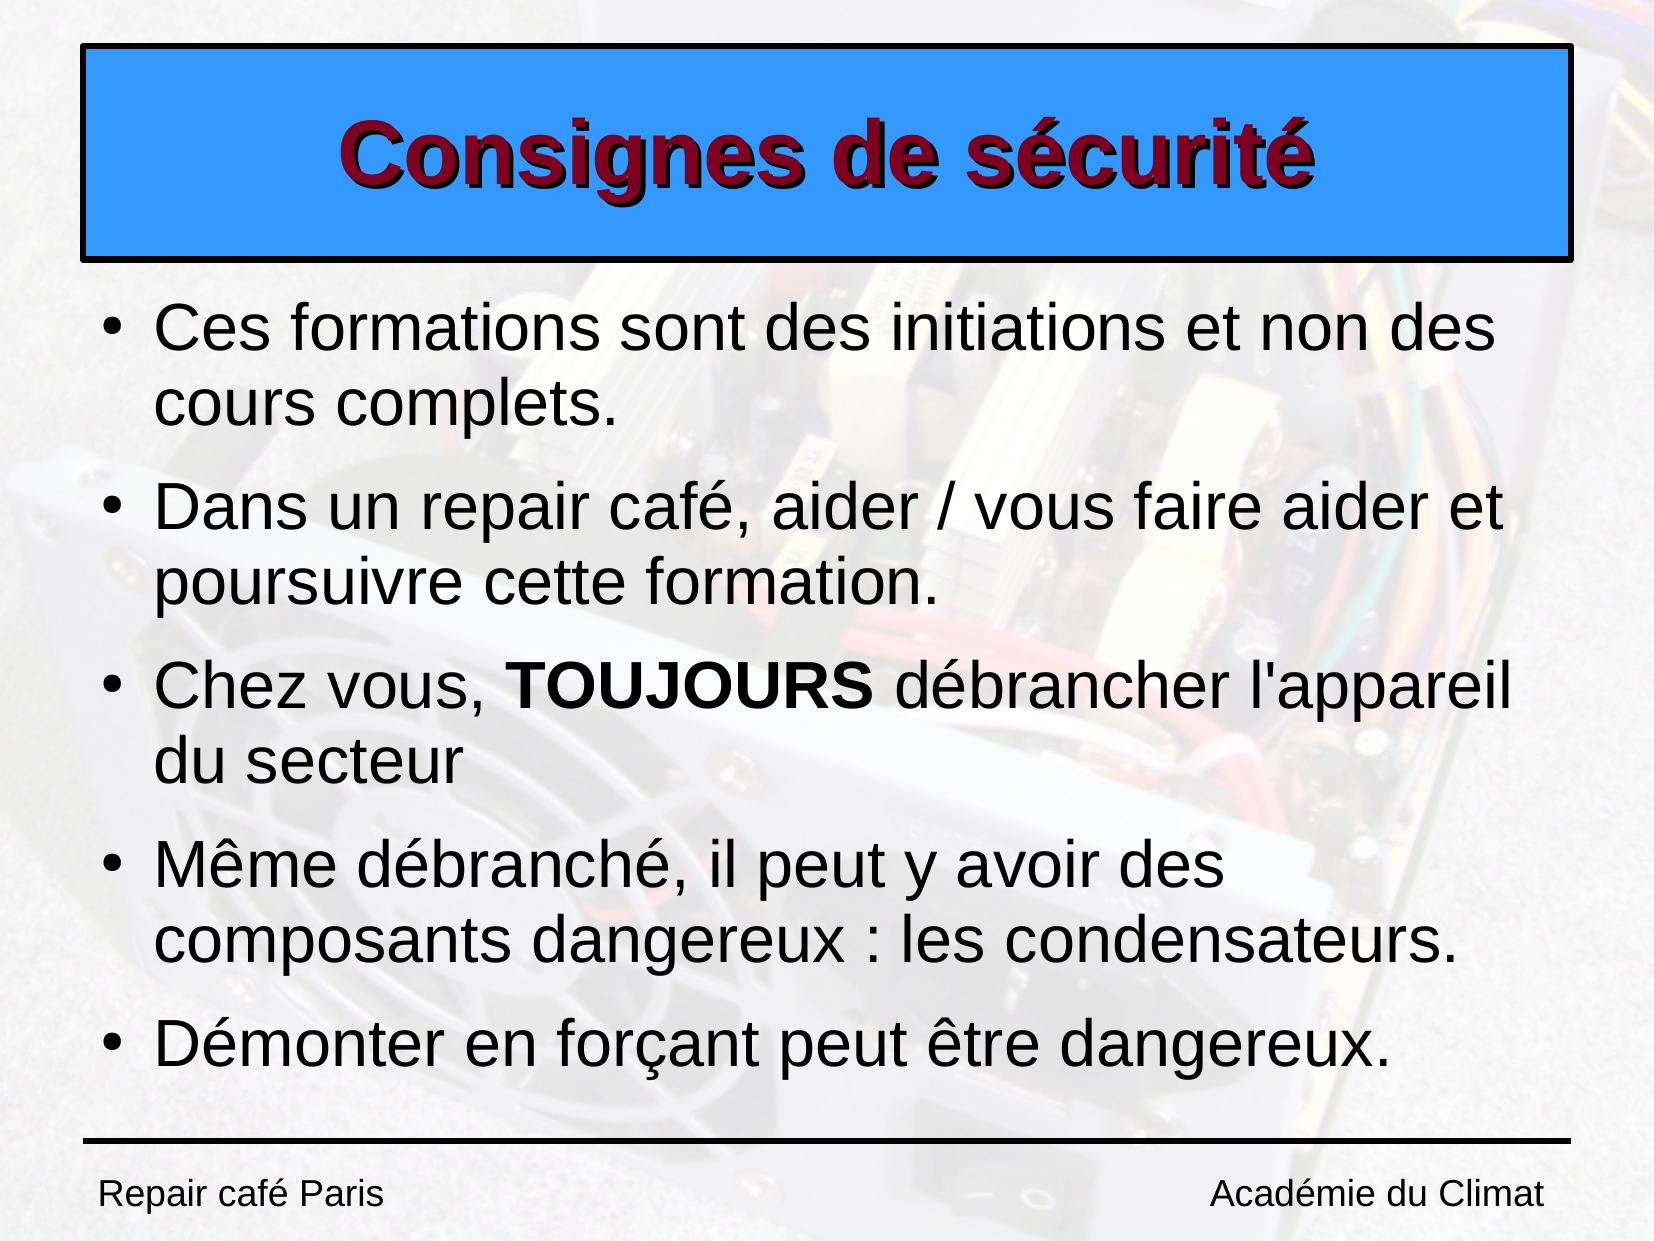

# Consignes de sécurité
Ces formations sont des initiations et non des cours complets.
Dans un repair café, aider / vous faire aider et poursuivre cette formation.
Chez vous, TOUJOURS débrancher l'appareil du secteur
Même débranché, il peut y avoir des composants dangereux : les condensateurs.
Démonter en forçant peut être dangereux.
Repair café Paris	Académie du Climat